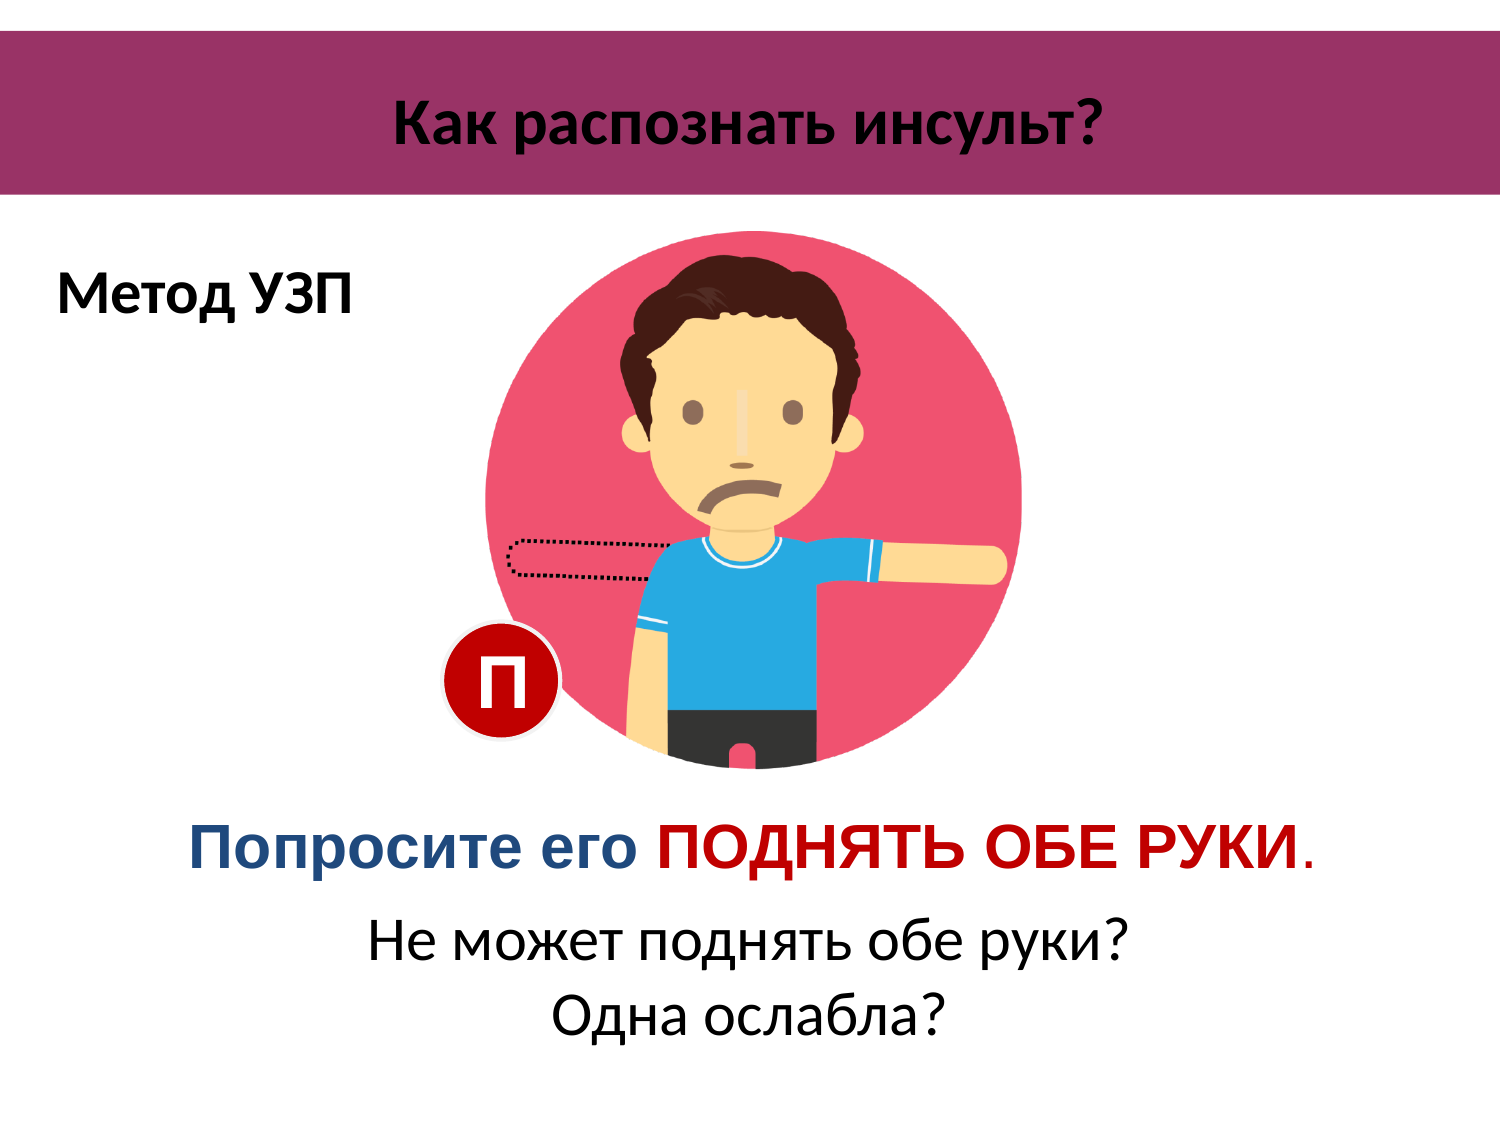

Как распознать инсульт?
П
Попросите его ПОДНЯТЬ ОБЕ РУКИ.
Метод УЗП
Не может поднять обе руки?
Одна ослабла?